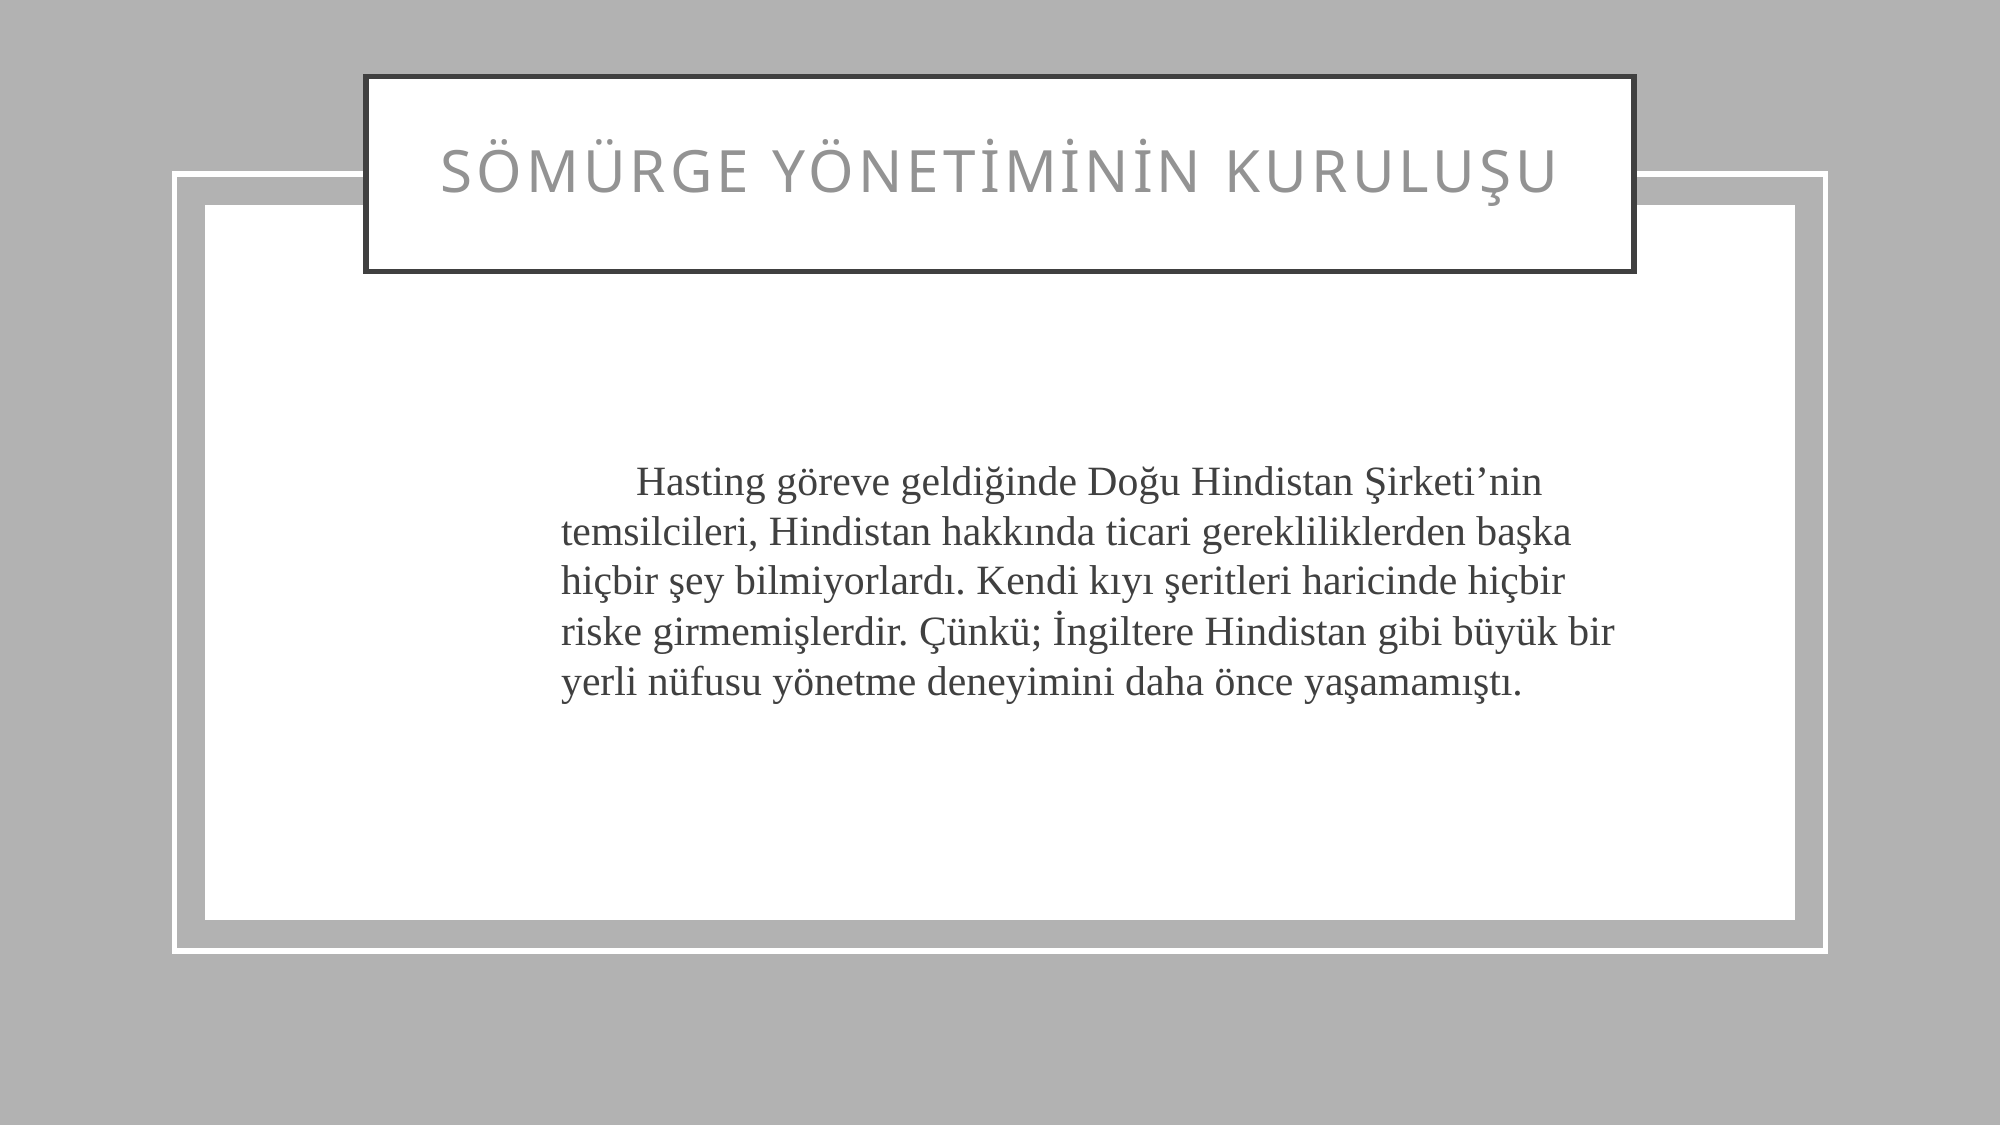

# Sömürge yönetiminin kuruluşu
	Hasting göreve geldiğinde Doğu Hindistan Şirketi’nin temsilcileri, Hindistan hakkında ticari gerekliliklerden başka hiçbir şey bilmiyorlardı. Kendi kıyı şeritleri haricinde hiçbir riske girmemişlerdir. Çünkü; İngiltere Hindistan gibi büyük bir yerli nüfusu yönetme deneyimini daha önce yaşamamıştı.